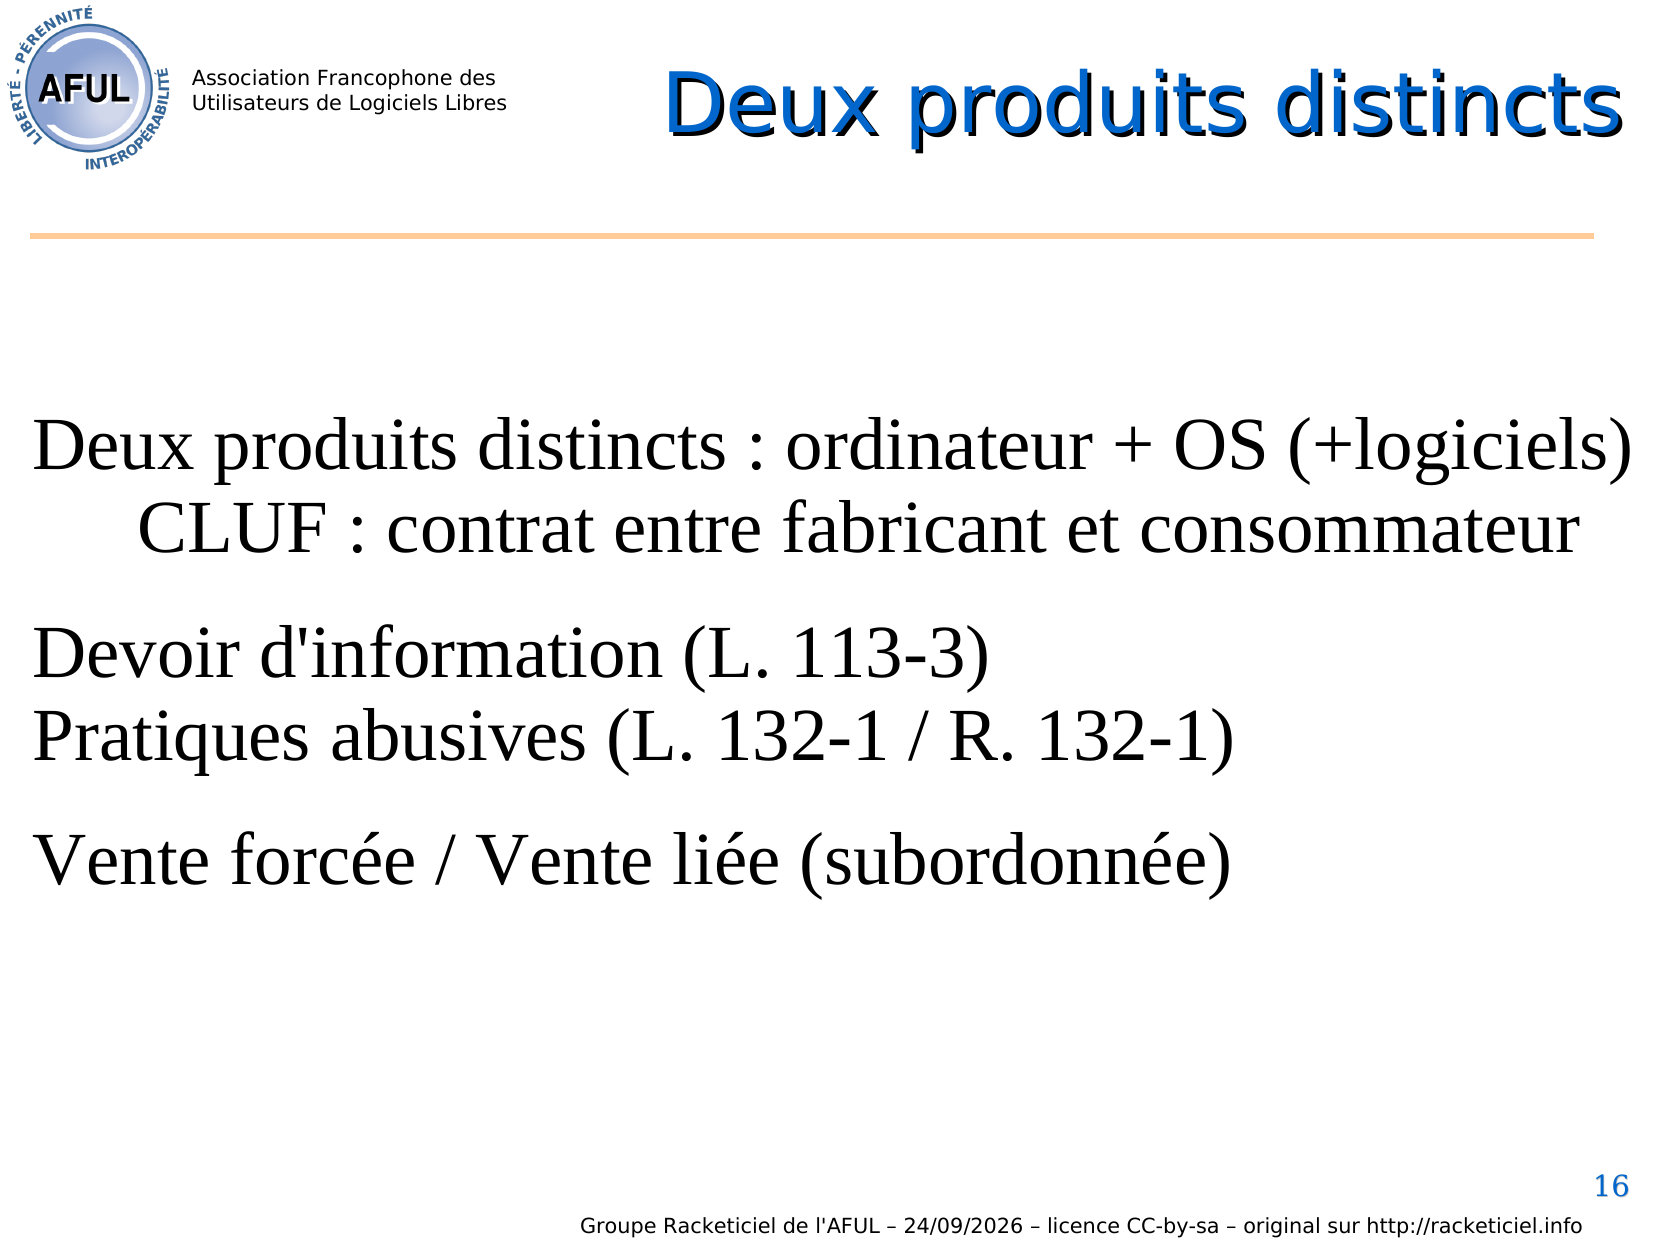

# Deux produits distincts
Deux produits distincts : ordinateur + OS (+logiciels)
 CLUF : contrat entre fabricant et consommateur
Devoir d'information (L. 113-3)
Pratiques abusives (L. 132-1 / R. 132-1)
Vente forcée / Vente liée (subordonnée)
16